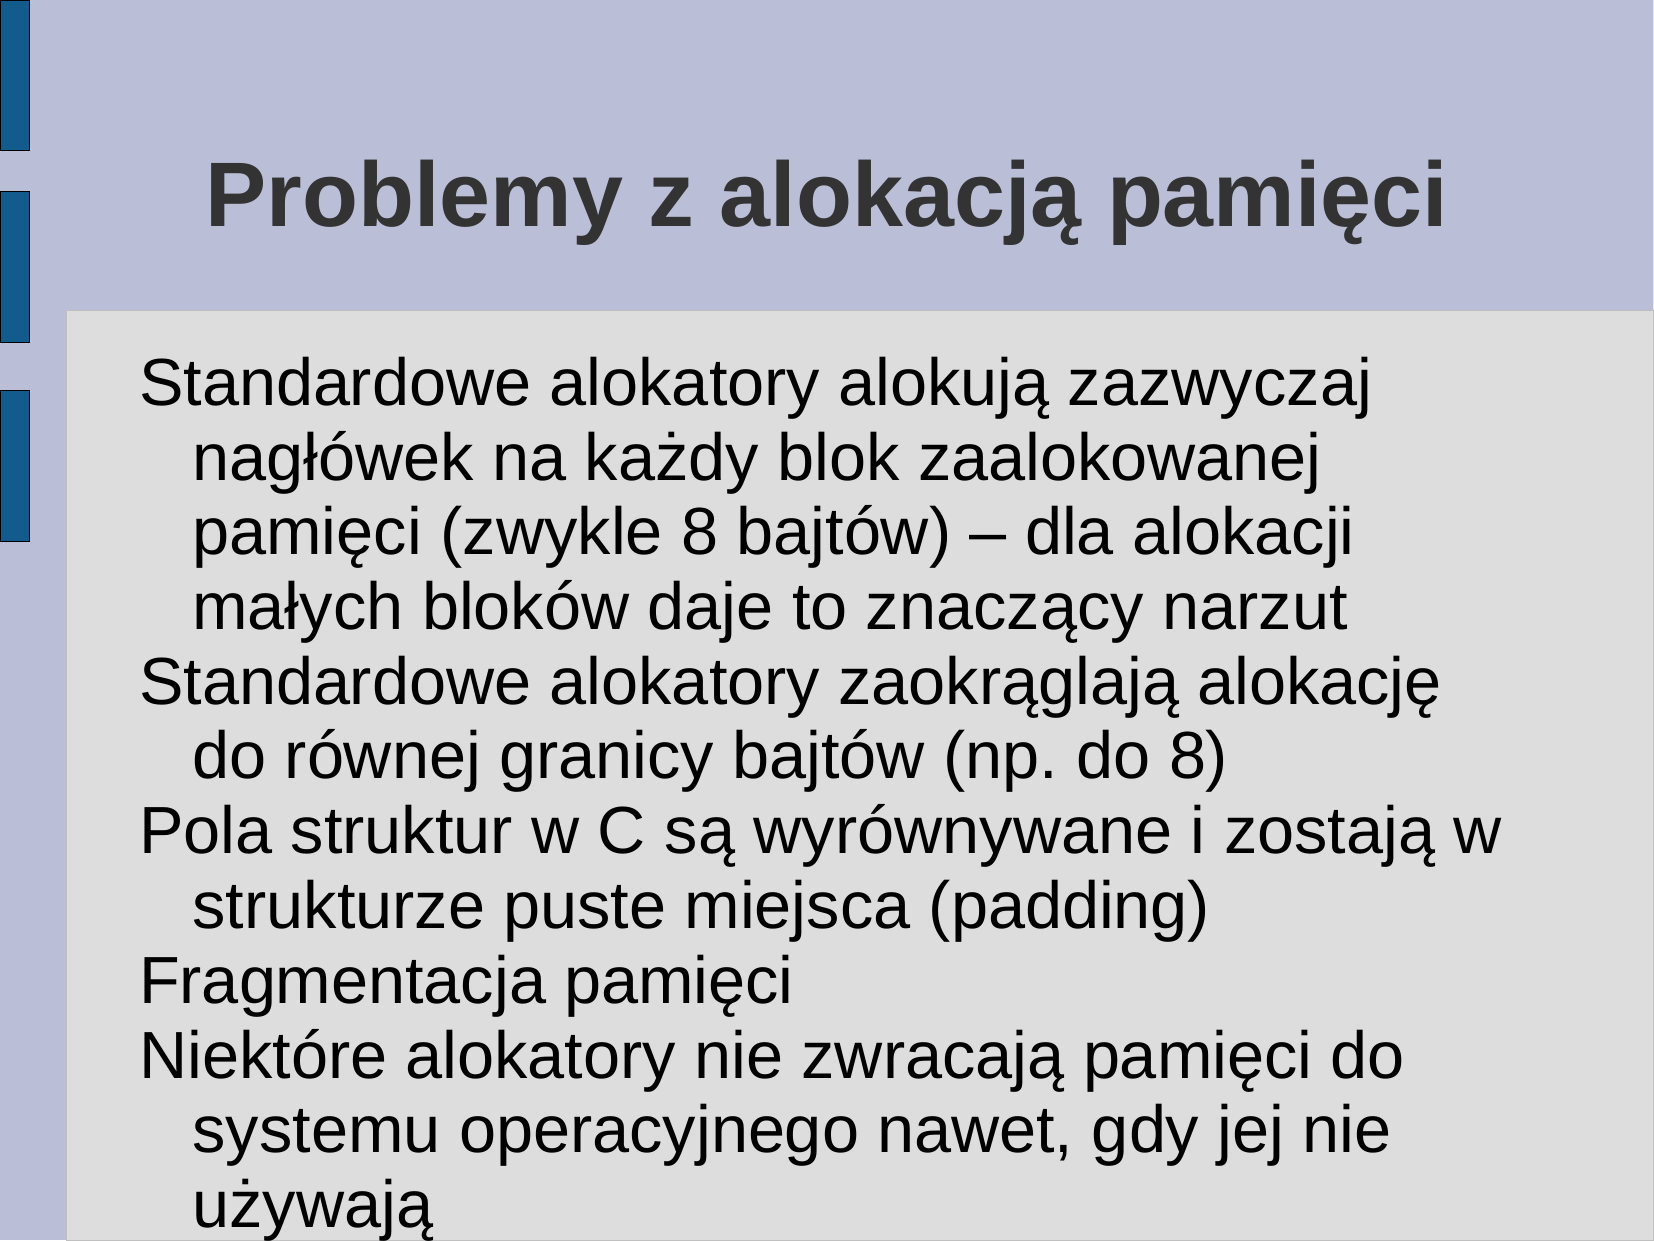

# Problemy z alokacją pamięci
Standardowe alokatory alokują zazwyczaj nagłówek na każdy blok zaalokowanej pamięci (zwykle 8 bajtów) – dla alokacji małych bloków daje to znaczący narzut
Standardowe alokatory zaokrąglają alokację do równej granicy bajtów (np. do 8)
Pola struktur w C są wyrównywane i zostają w strukturze puste miejsca (padding)
Fragmentacja pamięci
Niektóre alokatory nie zwracają pamięci do systemu operacyjnego nawet, gdy jej nie używają